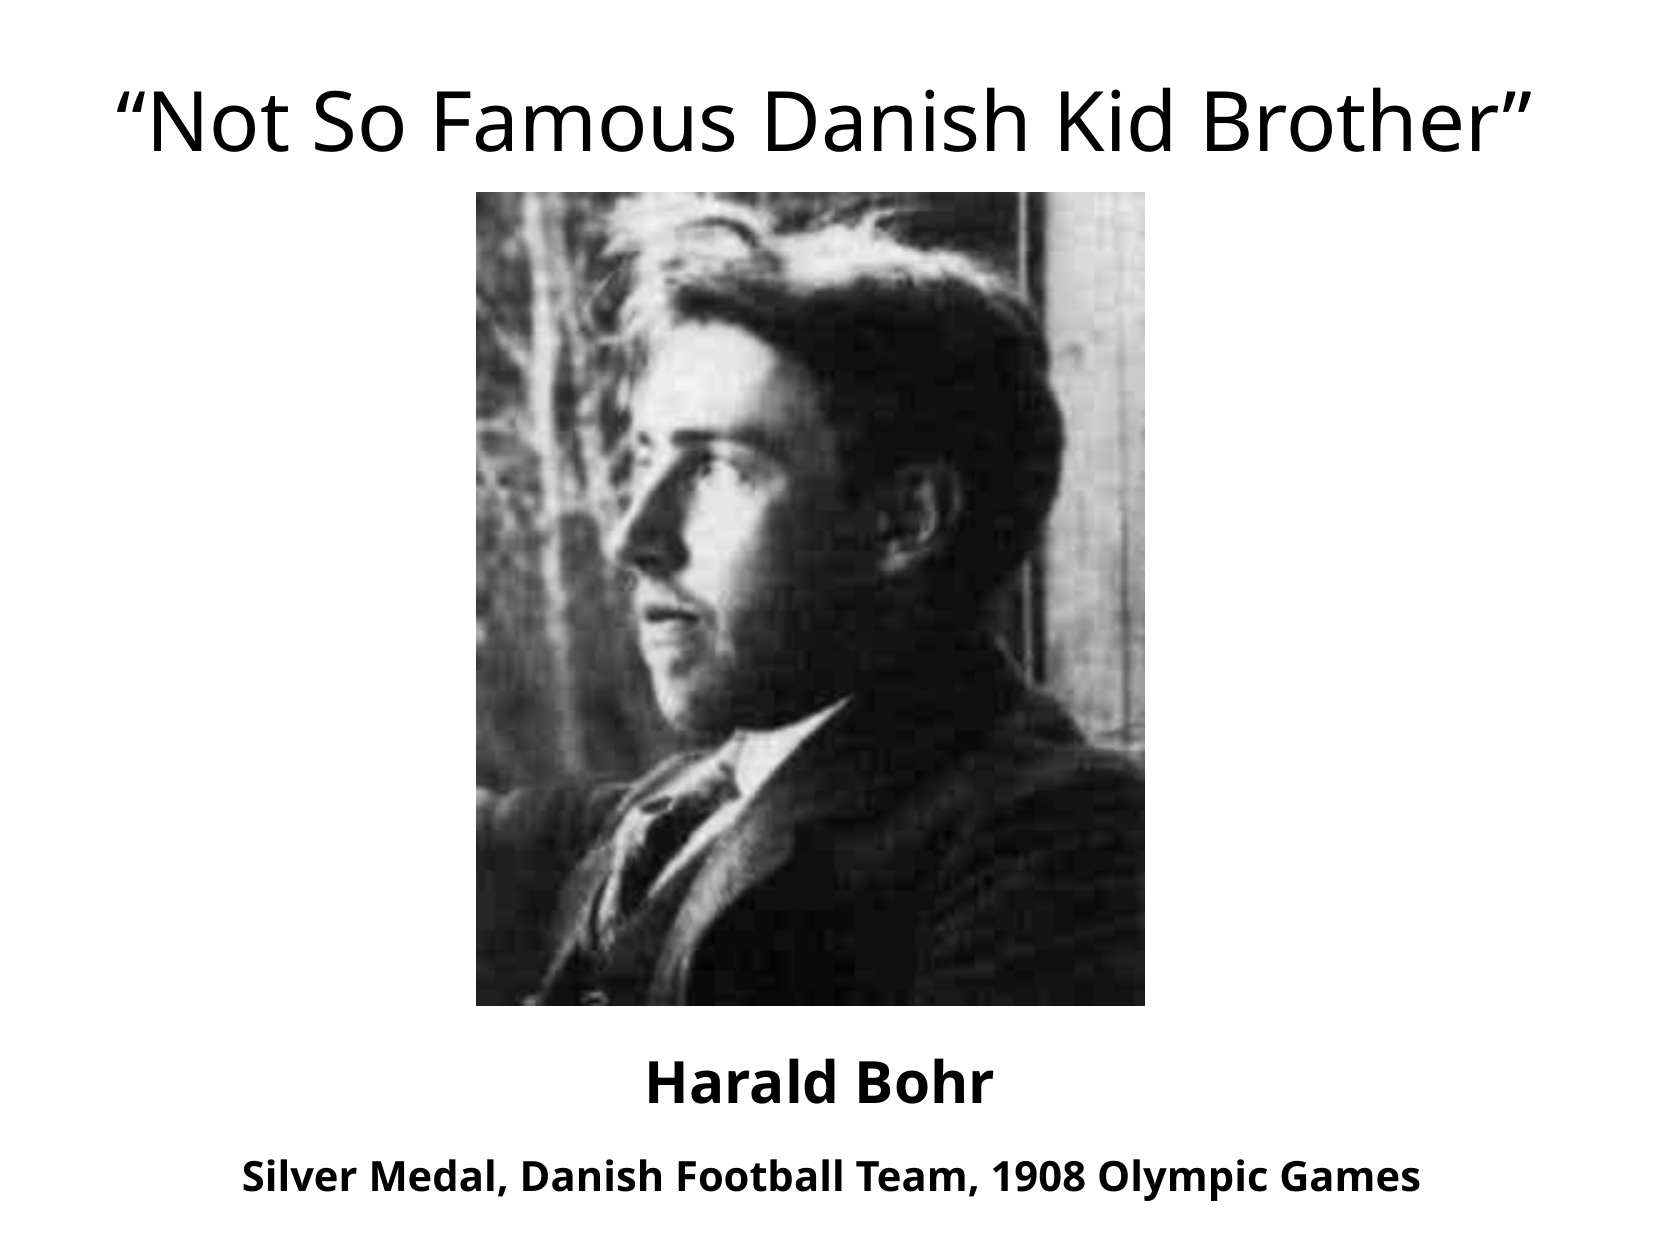

# “Not So Famous Danish Kid Brother”
Harald Bohr
Silver Medal, Danish Football Team, 1908 Olympic Games